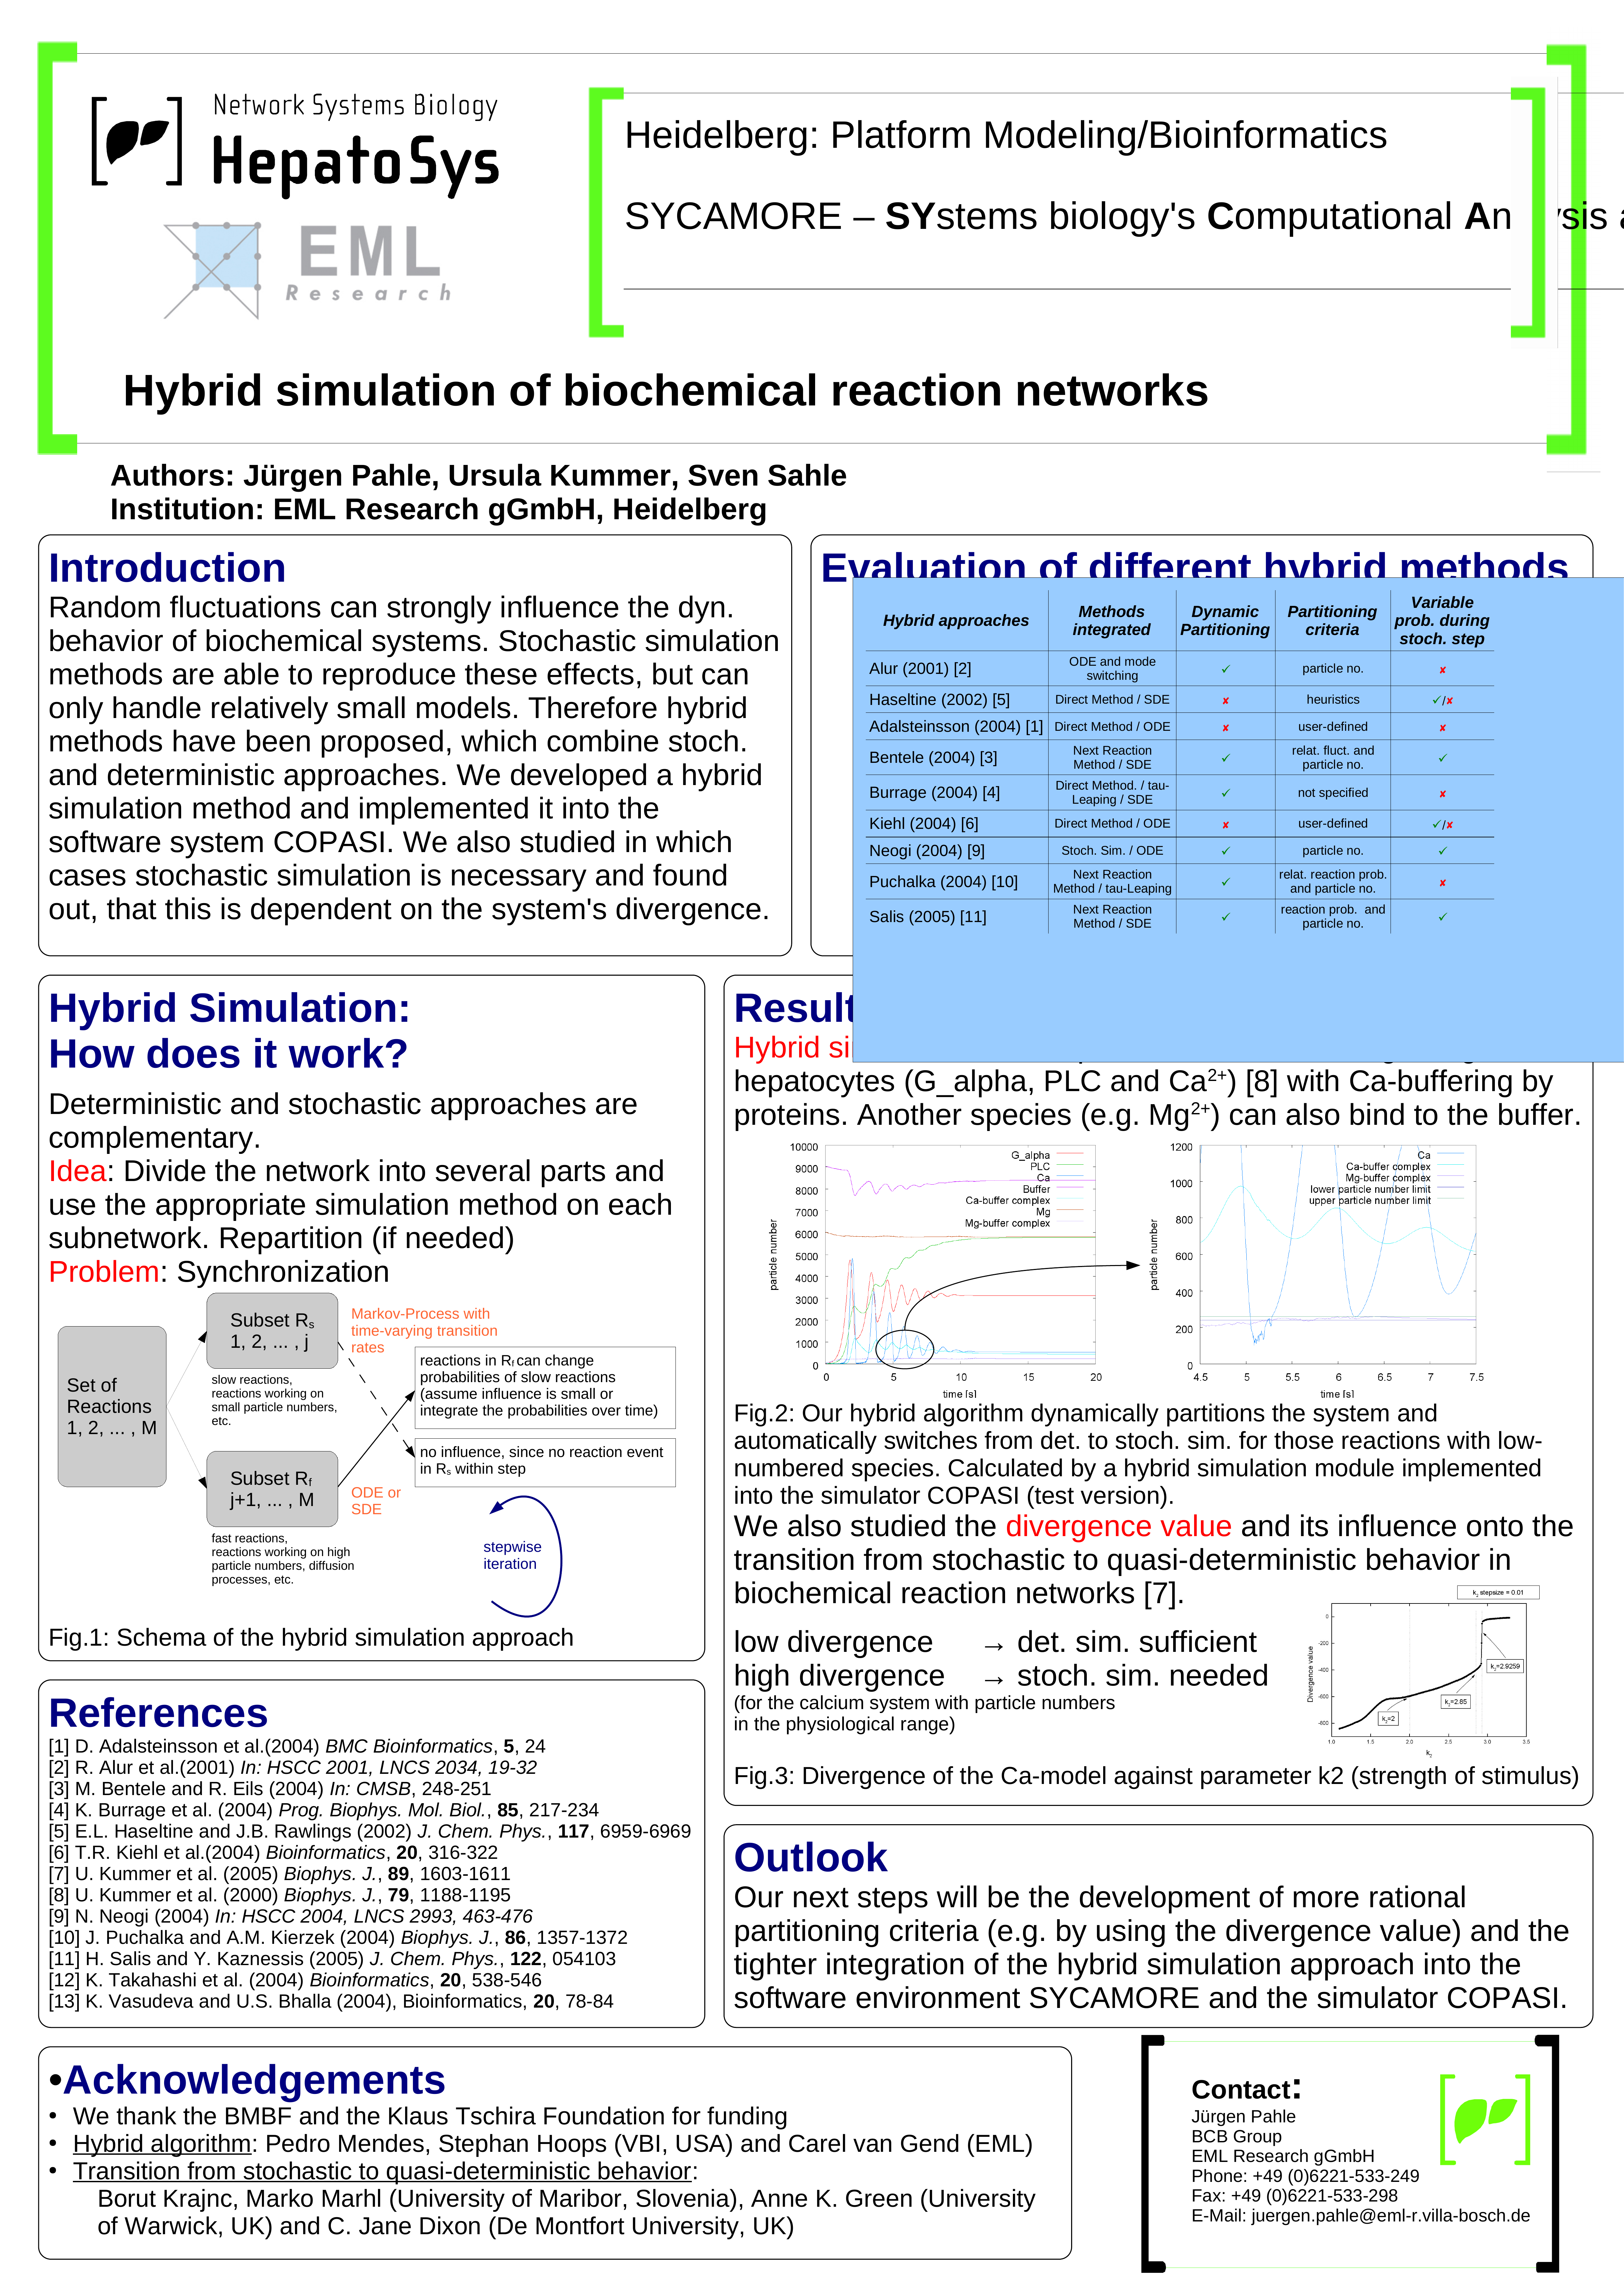

Heidelberg: Platform Modeling/Bioinformatics
SYCAMORE – SYstems biology's Computational Analysis and MOdeling Research Environment
Hybrid simulation of biochemical reaction networks
Authors: Jürgen Pahle, Ursula Kummer, Sven Sahle
Institution: EML Research gGmbH, Heidelberg
Introduction
Random fluctuations can strongly influence the dyn. behavior of biochemical systems. Stochastic simulation methods are able to reproduce these effects, but can only handle relatively small models. Therefore hybrid methods have been proposed, which combine stoch. and deterministic approaches. We developed a hybrid simulation method and implemented it into the software system COPASI. We also studied in which cases stochastic simulation is necessary and found out, that this is dependent on the system's divergence.
Evaluation of different hybrid methods
																	 see also
																	 [12], [13]
Hybrid Simulation:
How does it work?
Deterministic and stochastic approaches are complementary.
Idea: Divide the network into several parts and use the appropriate simulation method on each subnetwork. Repartition (if needed)
Problem: Synchronization
Fig.1: Schema of the hybrid simulation approach
Results
Hybrid simulation of a simple model of calcium signaling in hepatocytes (G_alpha, PLC and Ca2+) [8] with Ca-buffering by proteins. Another species (e.g. Mg2+) can also bind to the buffer.
Fig.2: Our hybrid algorithm dynamically partitions the system and automatically switches from det. to stoch. sim. for those reactions with low-numbered species. Calculated by a hybrid simulation module implemented into the simulator COPASI (test version).
We also studied the divergence value and its influence onto the transition from stochastic to quasi-deterministic behavior in biochemical reaction networks [7].
low divergence	→ det. sim. sufficient
high divergence	→ stoch. sim. needed
(for the calcium system with particle numbers
in the physiological range)
Fig.3: Divergence of the Ca-model against parameter k2 (strength of stimulus)
Subset Rs
1, 2, ... , j
Markov-Process with time-varying transition rates
Set of
Reactions
1, 2, ... , M
reactions in Rf can change probabilities of slow reactions (assume influence is small or integrate the probabilities over time)
slow reactions,
reactions working on small particle numbers, etc.
no influence, since no reaction event in Rs within step
Subset Rf
j+1, ... , M
ODE or SDE
fast reactions,
reactions working on high particle numbers, diffusion processes, etc.
stepwise iteration
References
[1] D. Adalsteinsson et al.(2004) BMC Bioinformatics, 5, 24
[2] R. Alur et al.(2001) In: HSCC 2001, LNCS 2034, 19-32
[3] M. Bentele and R. Eils (2004) In: CMSB, 248-251
[4] K. Burrage et al. (2004) Prog. Biophys. Mol. Biol., 85, 217-234
[5] E.L. Haseltine and J.B. Rawlings (2002) J. Chem. Phys., 117, 6959-6969
[6] T.R. Kiehl et al.(2004) Bioinformatics, 20, 316-322
[7] U. Kummer et al. (2005) Biophys. J., 89, 1603-1611
[8] U. Kummer et al. (2000) Biophys. J., 79, 1188-1195
[9] N. Neogi (2004) In: HSCC 2004, LNCS 2993, 463-476
[10] J. Puchalka and A.M. Kierzek (2004) Biophys. J., 86, 1357-1372
[11] H. Salis and Y. Kaznessis (2005) J. Chem. Phys., 122, 054103
[12] K. Takahashi et al. (2004) Bioinformatics, 20, 538-546
[13] K. Vasudeva and U.S. Bhalla (2004), Bioinformatics, 20, 78-84
Outlook
Our next steps will be the development of more rational partitioning criteria (e.g. by using the divergence value) and the tighter integration of the hybrid simulation approach into the software environment SYCAMORE and the simulator COPASI.
Contact:
Jürgen Pahle
BCB Group
EML Research gGmbH
Phone: +49 (0)6221-533-249
Fax: +49 (0)6221-533-298
E-Mail: juergen.pahle@eml-r.villa-bosch.de
Acknowledgements
We thank the BMBF and the Klaus Tschira Foundation for funding
Hybrid algorithm: Pedro Mendes, Stephan Hoops (VBI, USA) and Carel van Gend (EML)
Transition from stochastic to quasi-deterministic behavior:
Borut Krajnc, Marko Marhl (University of Maribor, Slovenia), Anne K. Green (University of Warwick, UK) and C. Jane Dixon (De Montfort University, UK)